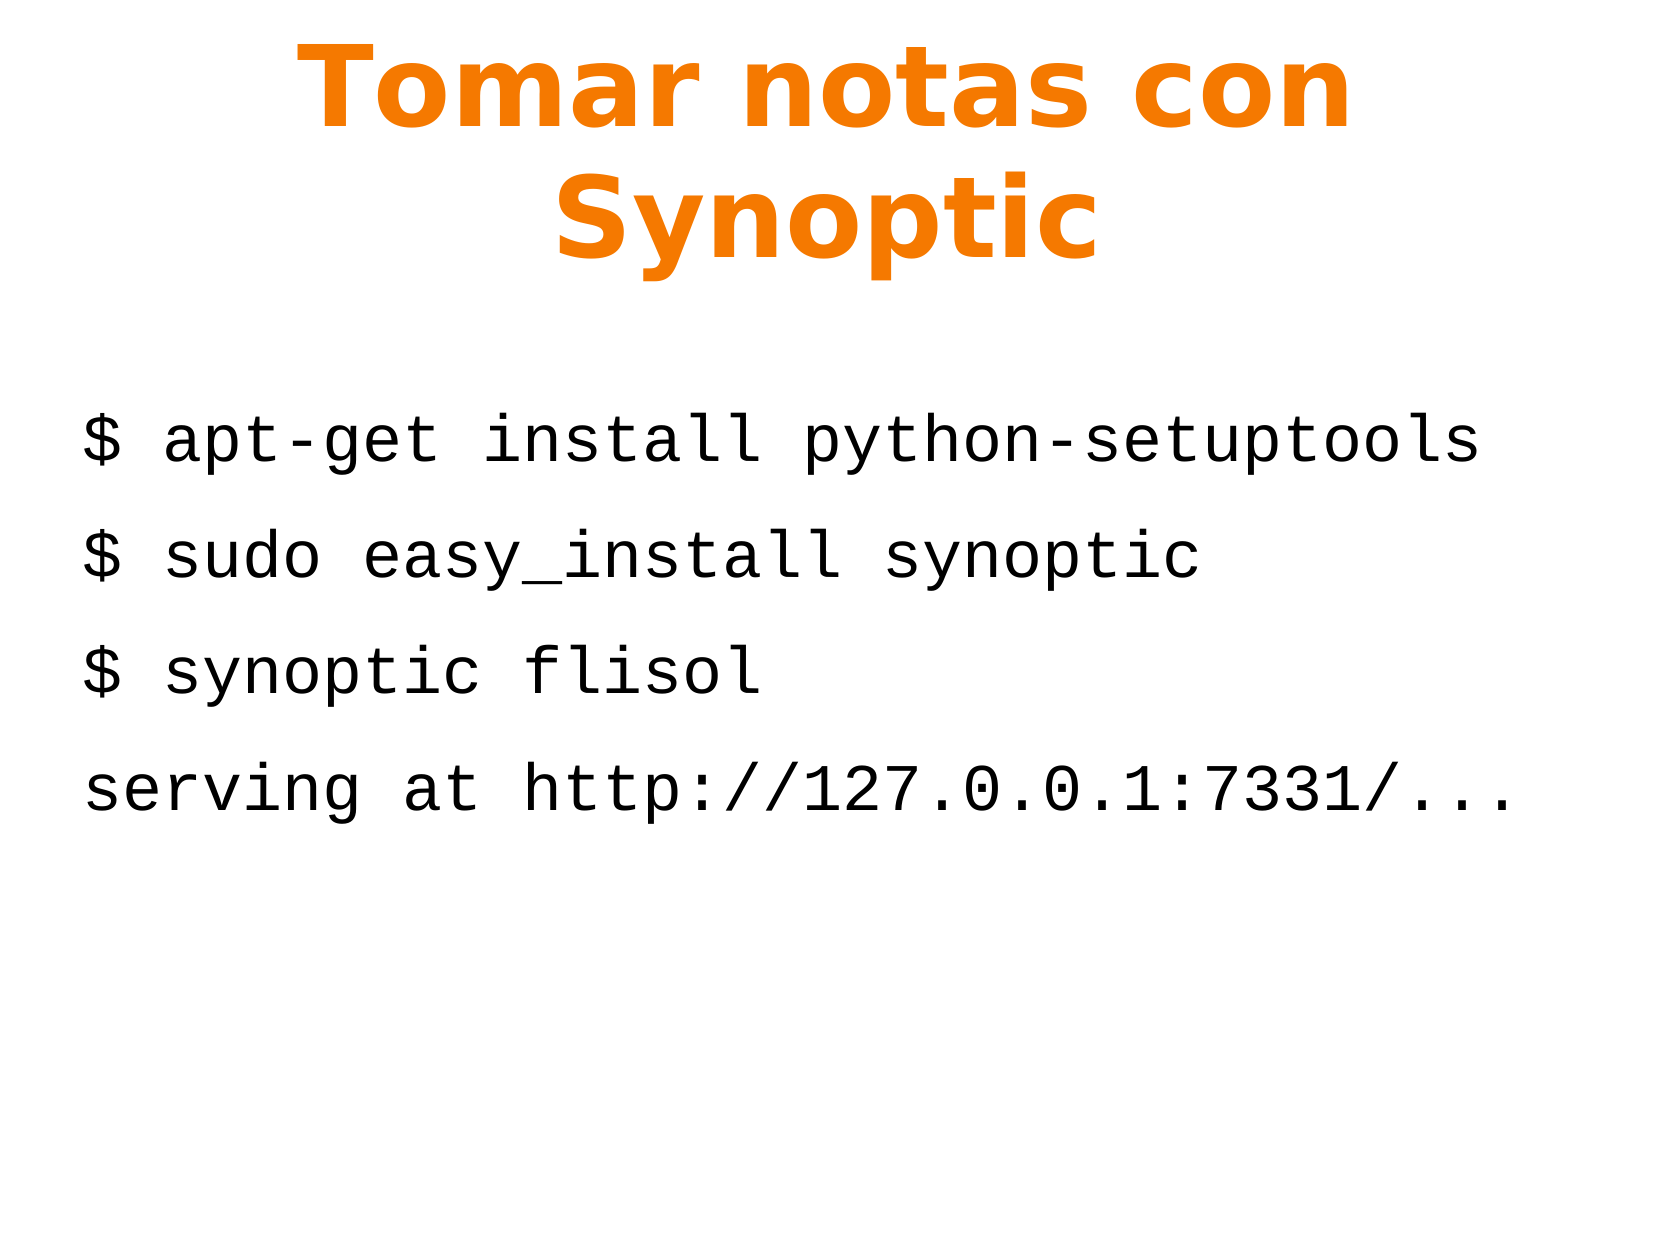

# Tomar notas con Synoptic
$ apt-get install python-setuptools
$ sudo easy_install synoptic
$ synoptic flisol
serving at http://127.0.0.1:7331/...